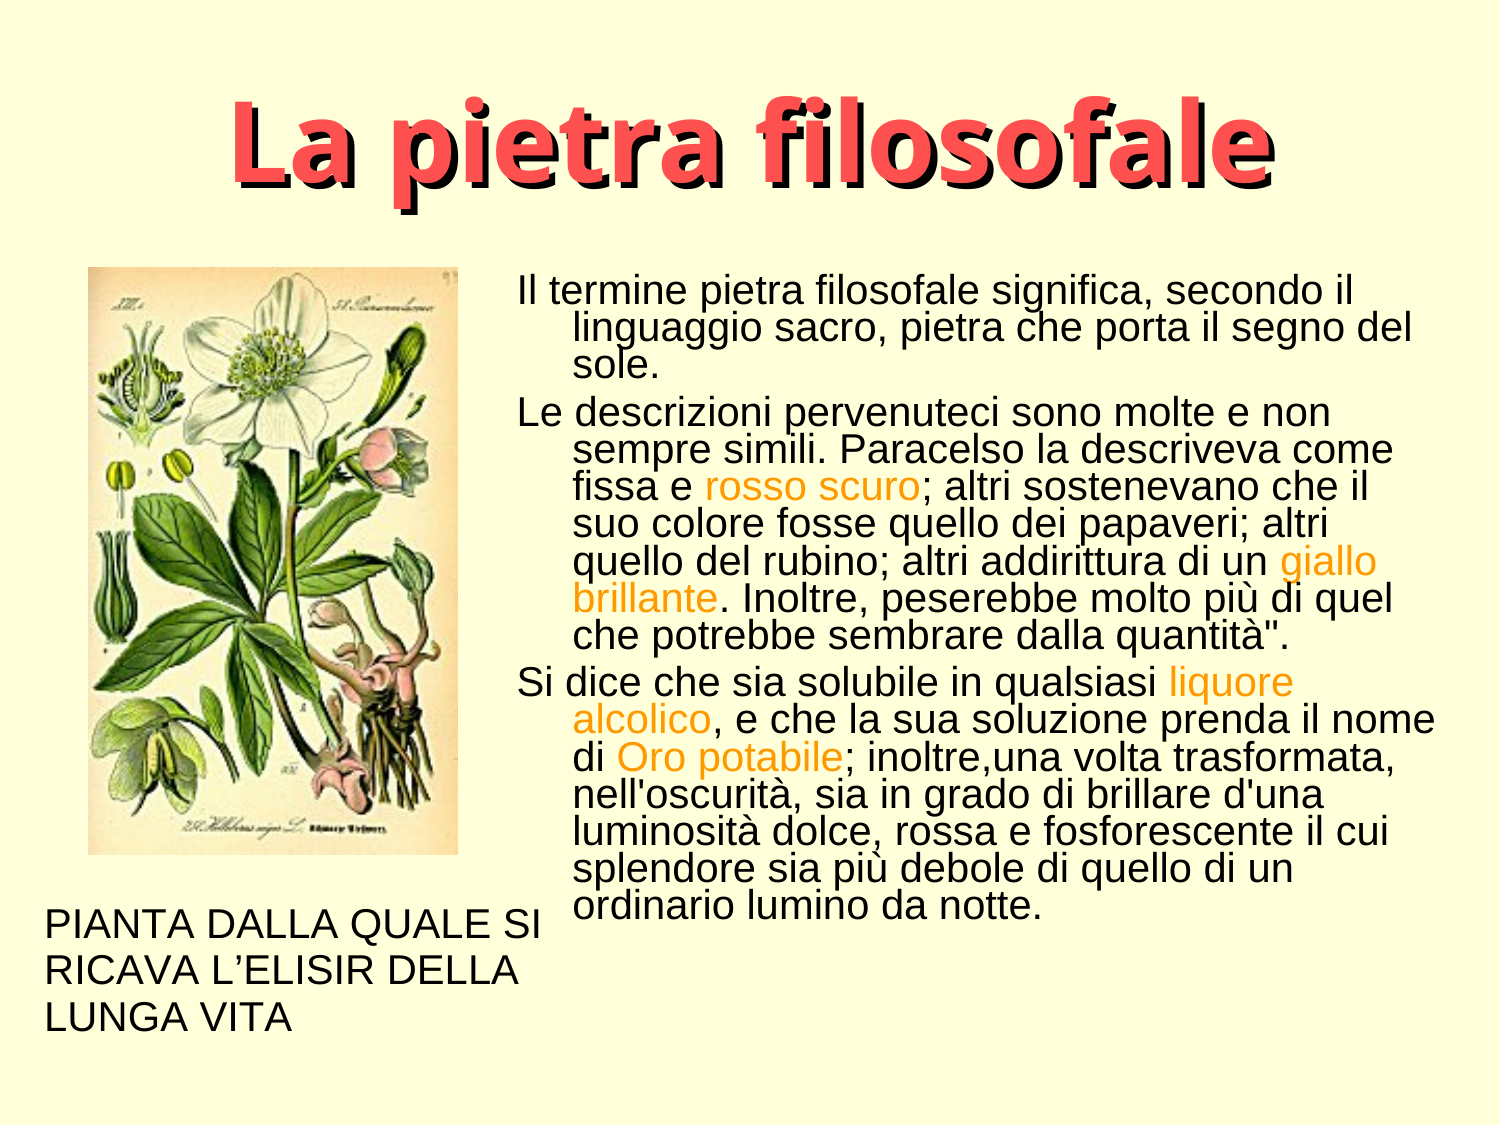

# La pietra filosofale
Il termine pietra filosofale significa, secondo il linguaggio sacro, pietra che porta il segno del sole.
Le descrizioni pervenuteci sono molte e non sempre simili. Paracelso la descriveva come fissa e rosso scuro; altri sostenevano che il suo colore fosse quello dei papaveri; altri quello del rubino; altri addirittura di un giallo brillante. Inoltre, peserebbe molto più di quel che potrebbe sembrare dalla quantità".
Si dice che sia solubile in qualsiasi liquore alcolico, e che la sua soluzione prenda il nome di Oro potabile; inoltre,una volta trasformata, nell'oscurità, sia in grado di brillare d'una luminosità dolce, rossa e fosforescente il cui splendore sia più debole di quello di un ordinario lumino da notte.
PIANTA DALLA QUALE SI RICAVA L’ELISIR DELLA LUNGA VITA